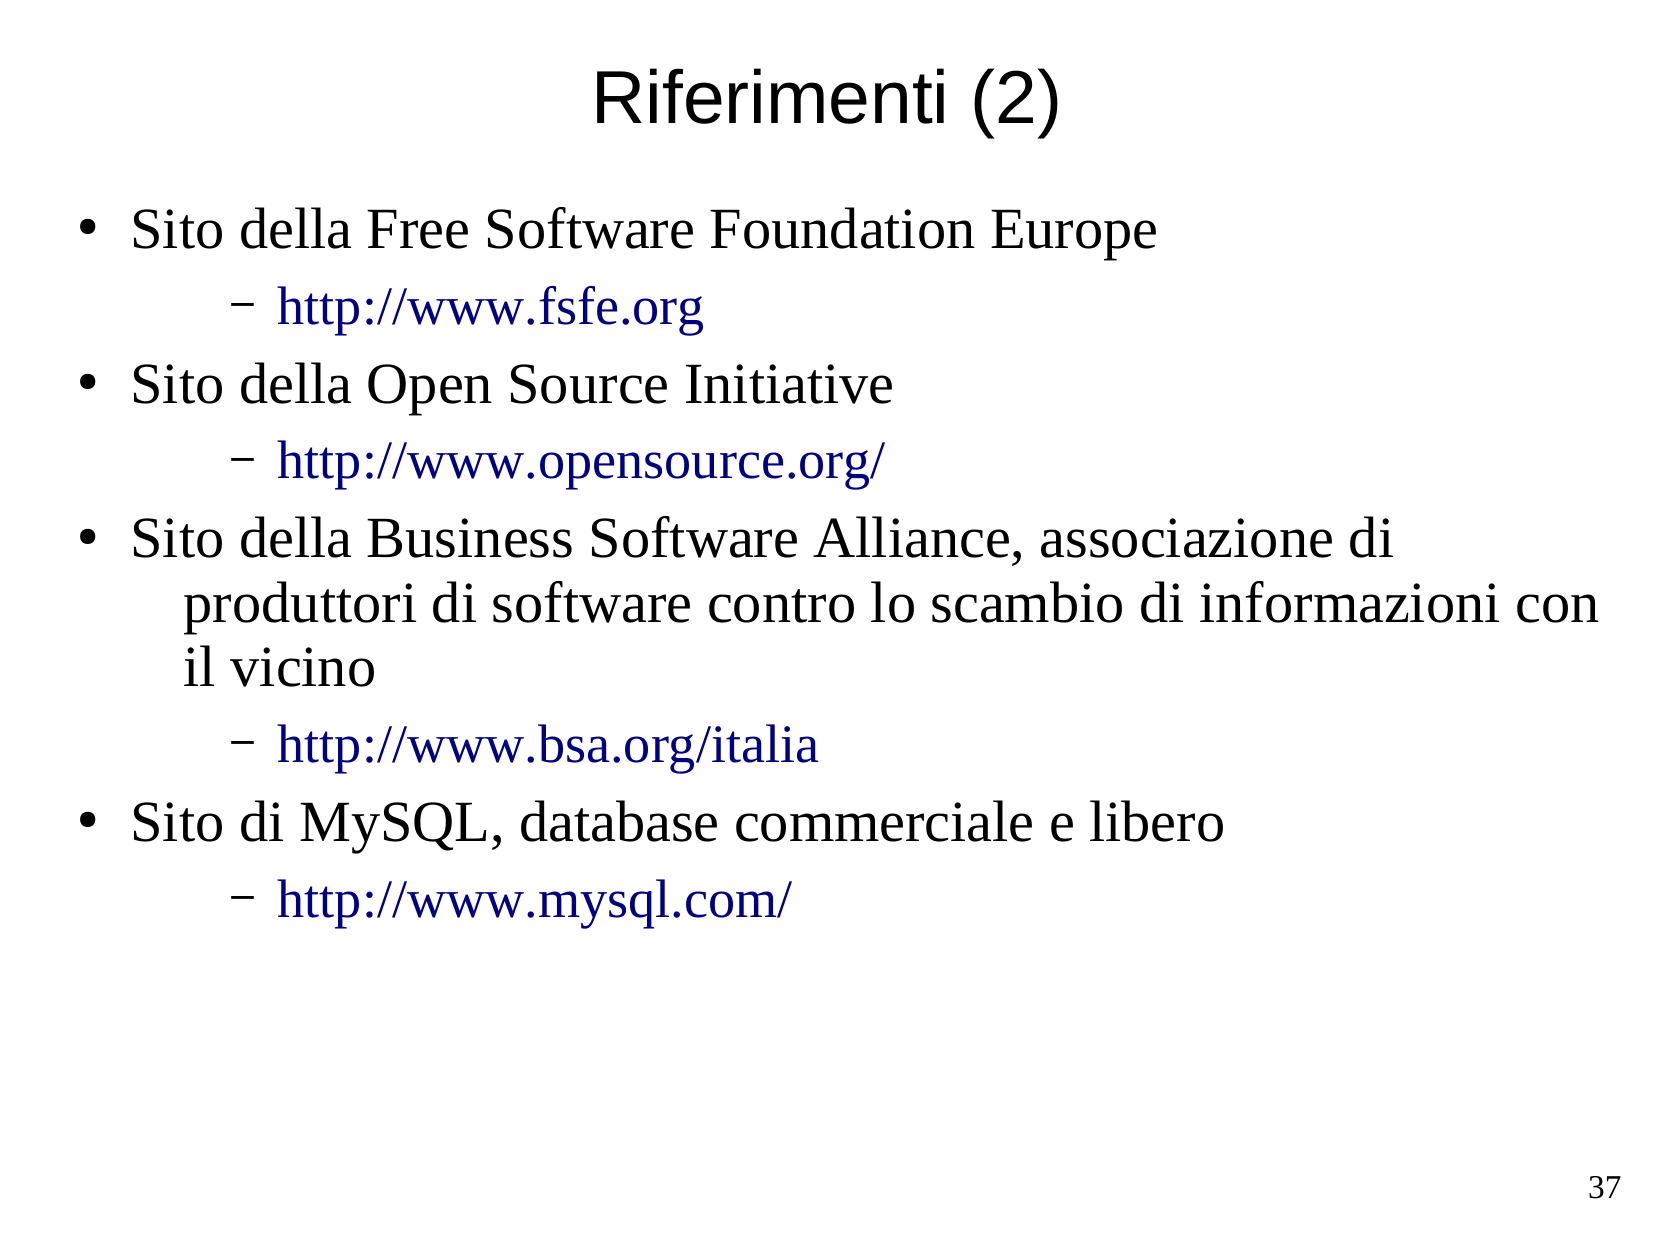

# Riferimenti (2)
Sito della Free Software Foundation Europe
http://www.fsfe.org
Sito della Open Source Initiative
http://www.opensource.org/
Sito della Business Software Alliance, associazione di produttori di software contro lo scambio di informazioni con il vicino
http://www.bsa.org/italia
Sito di MySQL, database commerciale e libero
http://www.mysql.com/